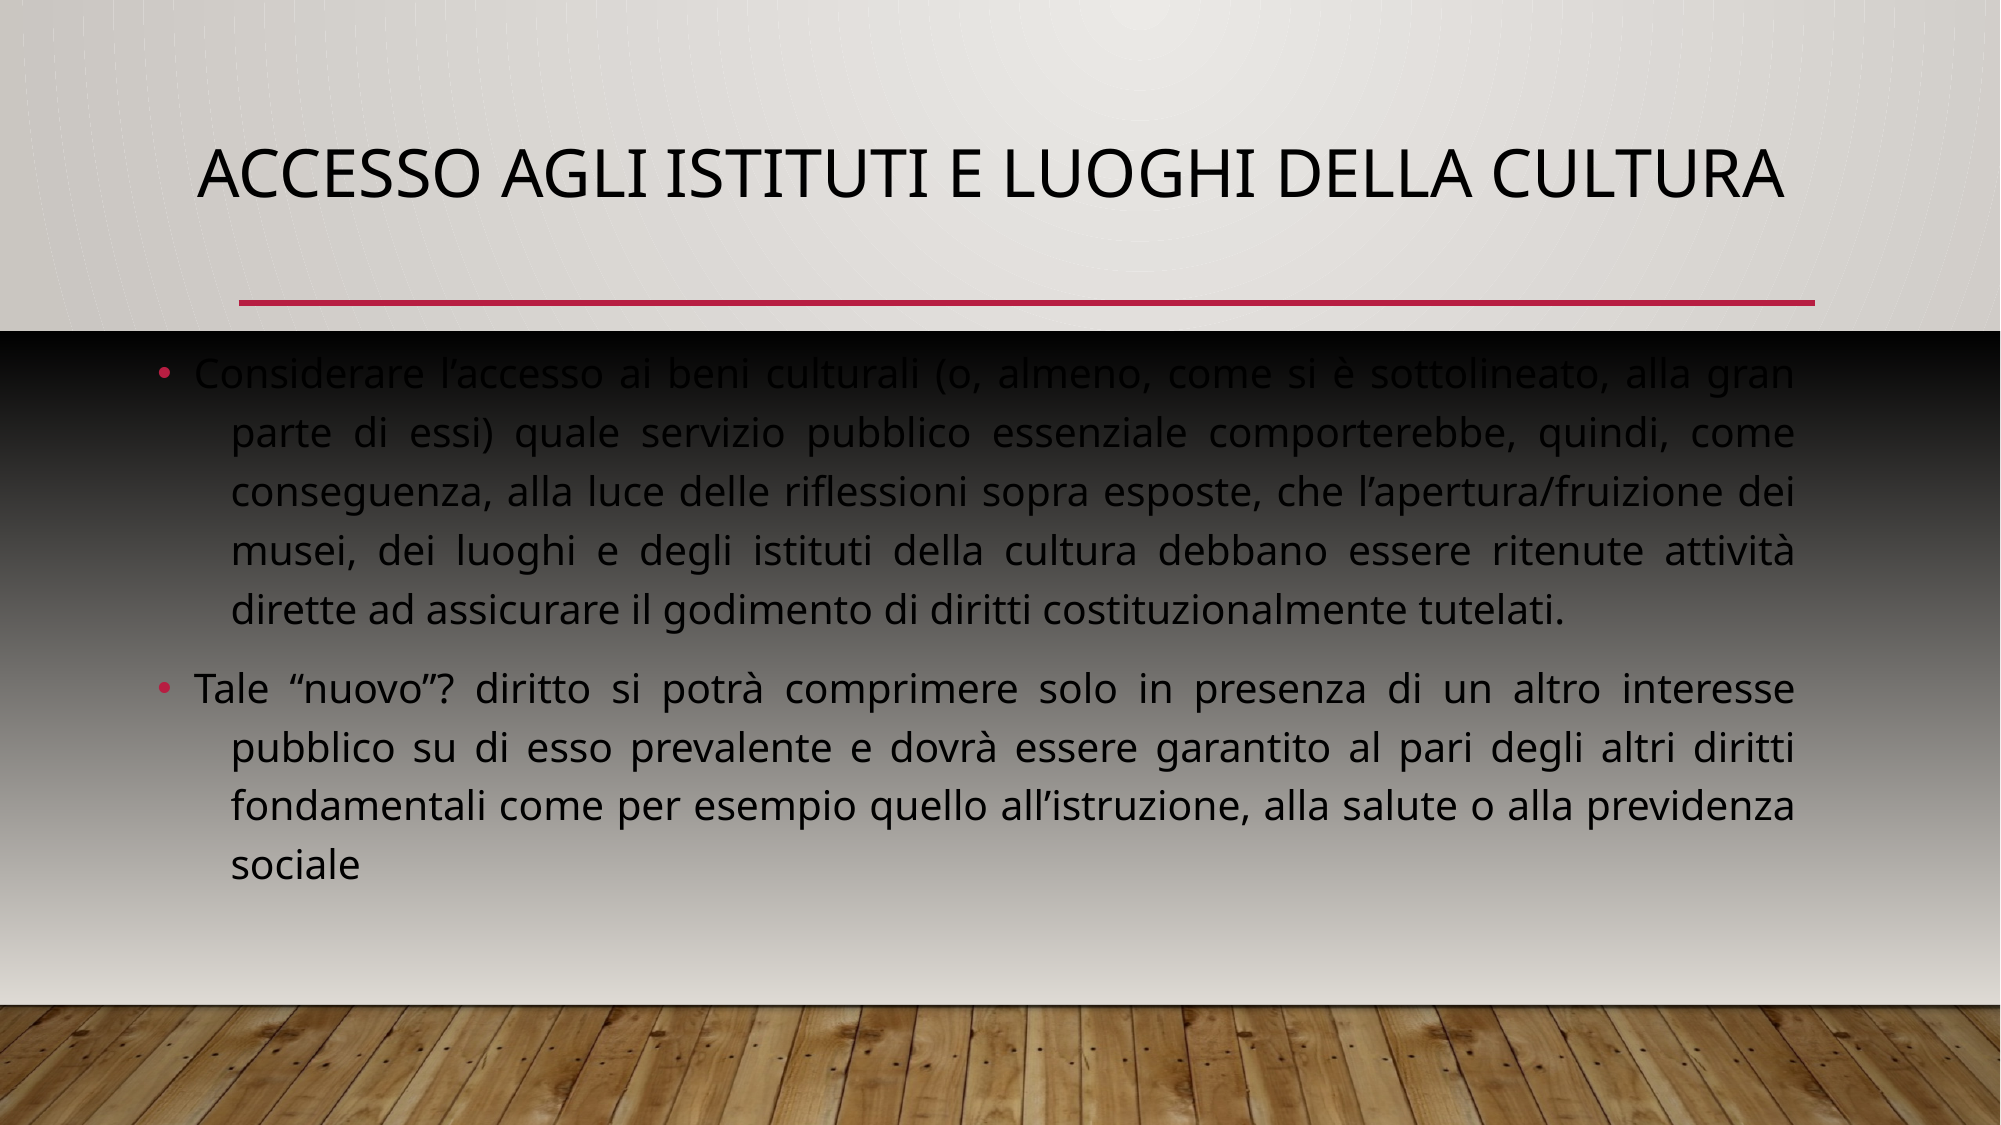

# Accesso agli istituti e luoghi della cultura
Considerare l’accesso ai beni culturali (o, almeno, come si è sottolineato, alla gran parte di essi) quale servizio pubblico essenziale comporterebbe, quindi, come conseguenza, alla luce delle riflessioni sopra esposte, che l’apertura/fruizione dei musei, dei luoghi e degli istituti della cultura debbano essere ritenute attività dirette ad assicurare il godimento di diritti costituzionalmente tutelati.
Tale “nuovo”? diritto si potrà comprimere solo in presenza di un altro interesse pubblico su di esso prevalente e dovrà essere garantito al pari degli altri diritti fondamentali come per esempio quello all’istruzione, alla salute o alla previdenza sociale